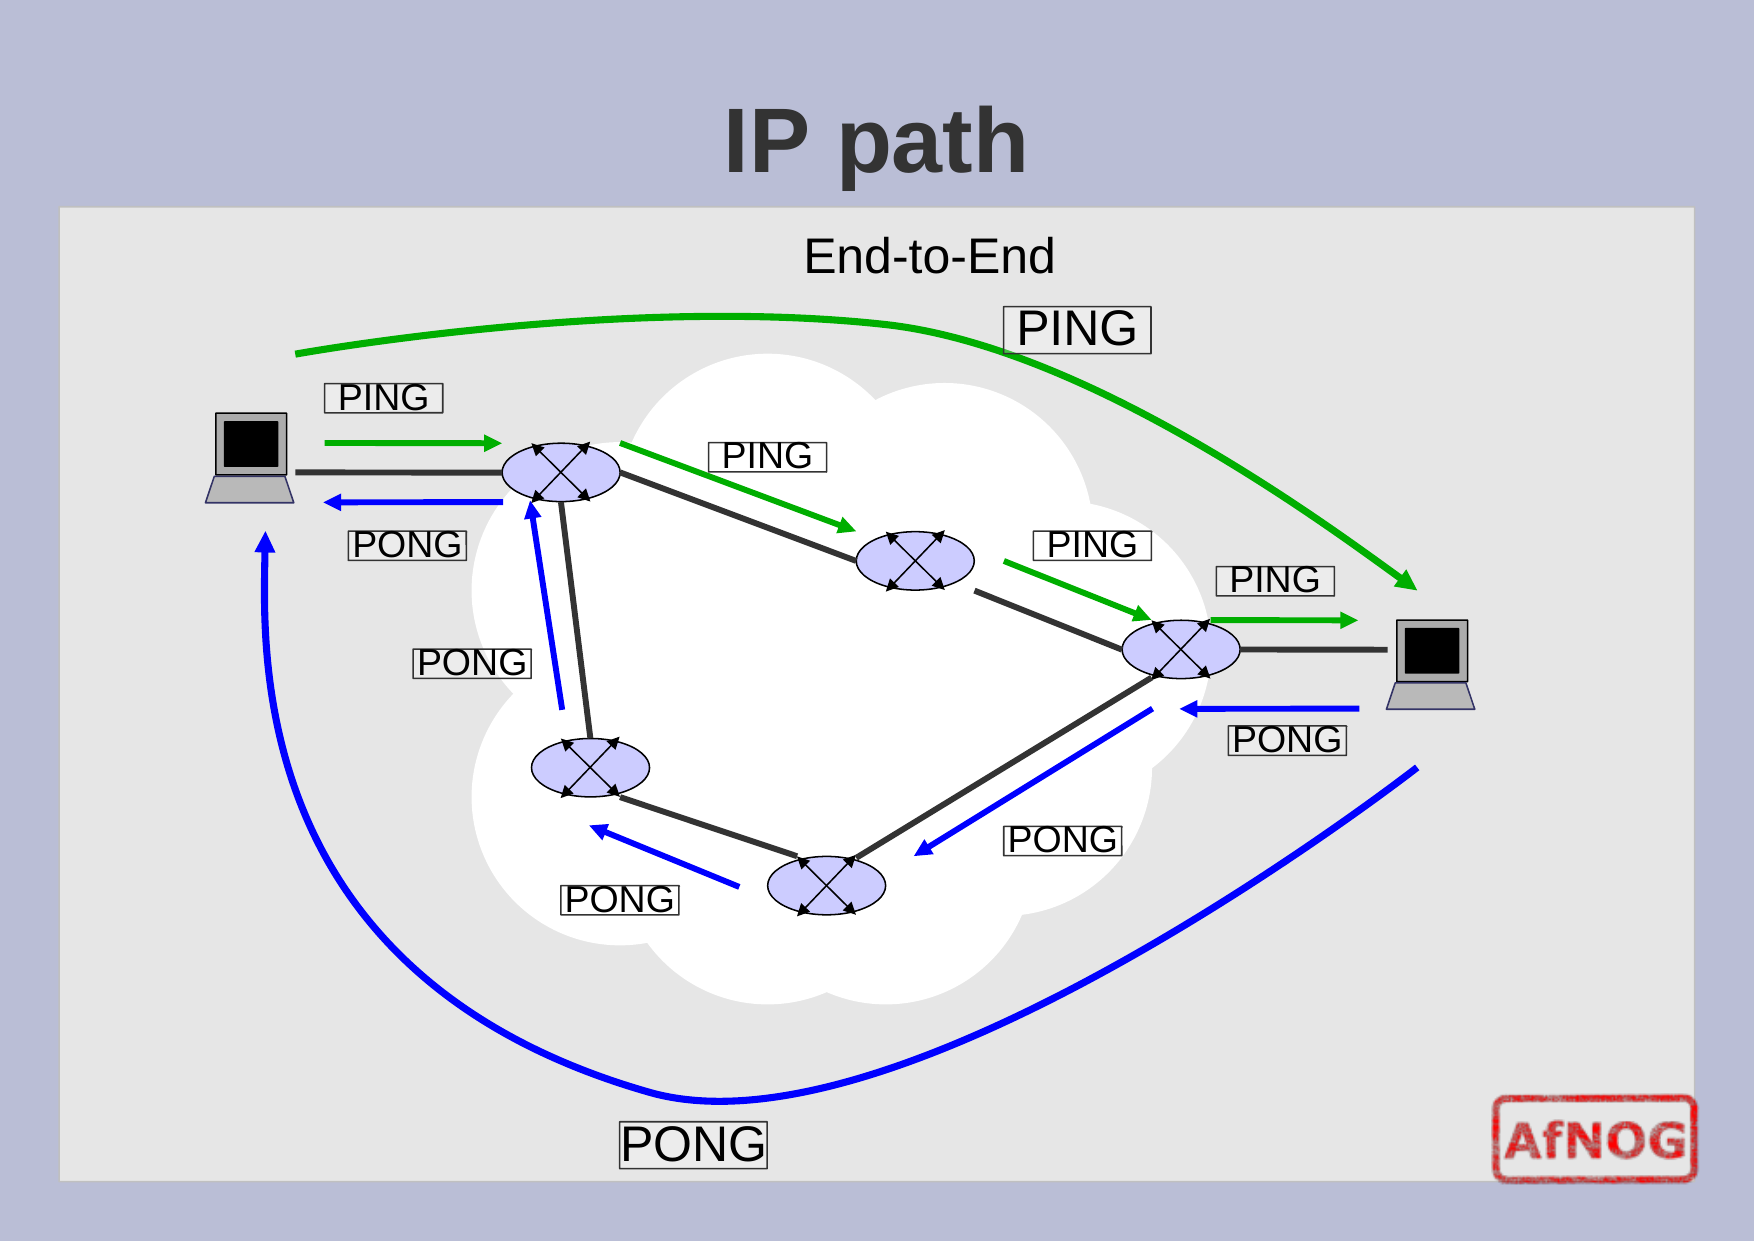

# IP path
End-to-End
PING
PING
PING
PONG
PING
PING
PONG
PONG
PONG
PONG
PONG